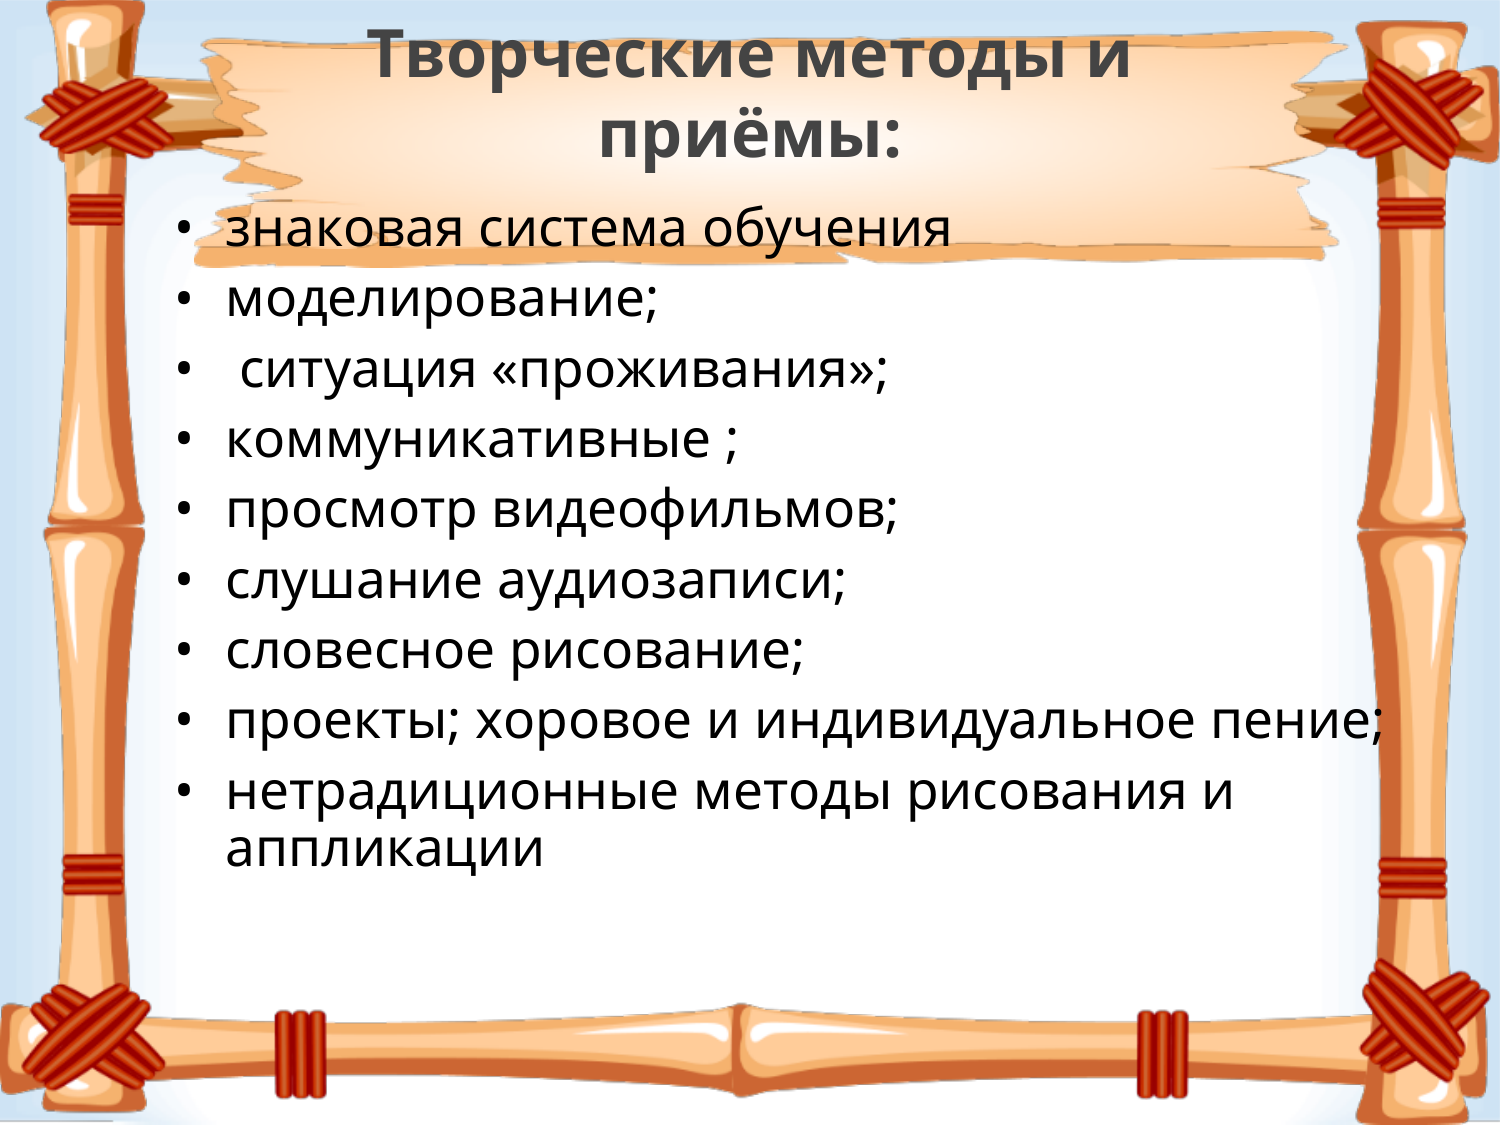

# Творческие методы и приёмы:
знаковая система обучения
моделирование;
 ситуация «проживания»;
коммуникативные ;
просмотр видеофильмов;
слушание аудиозаписи;
словесное рисование;
проекты; хоровое и индивидуальное пение;
нетрадиционные методы рисования и аппликации